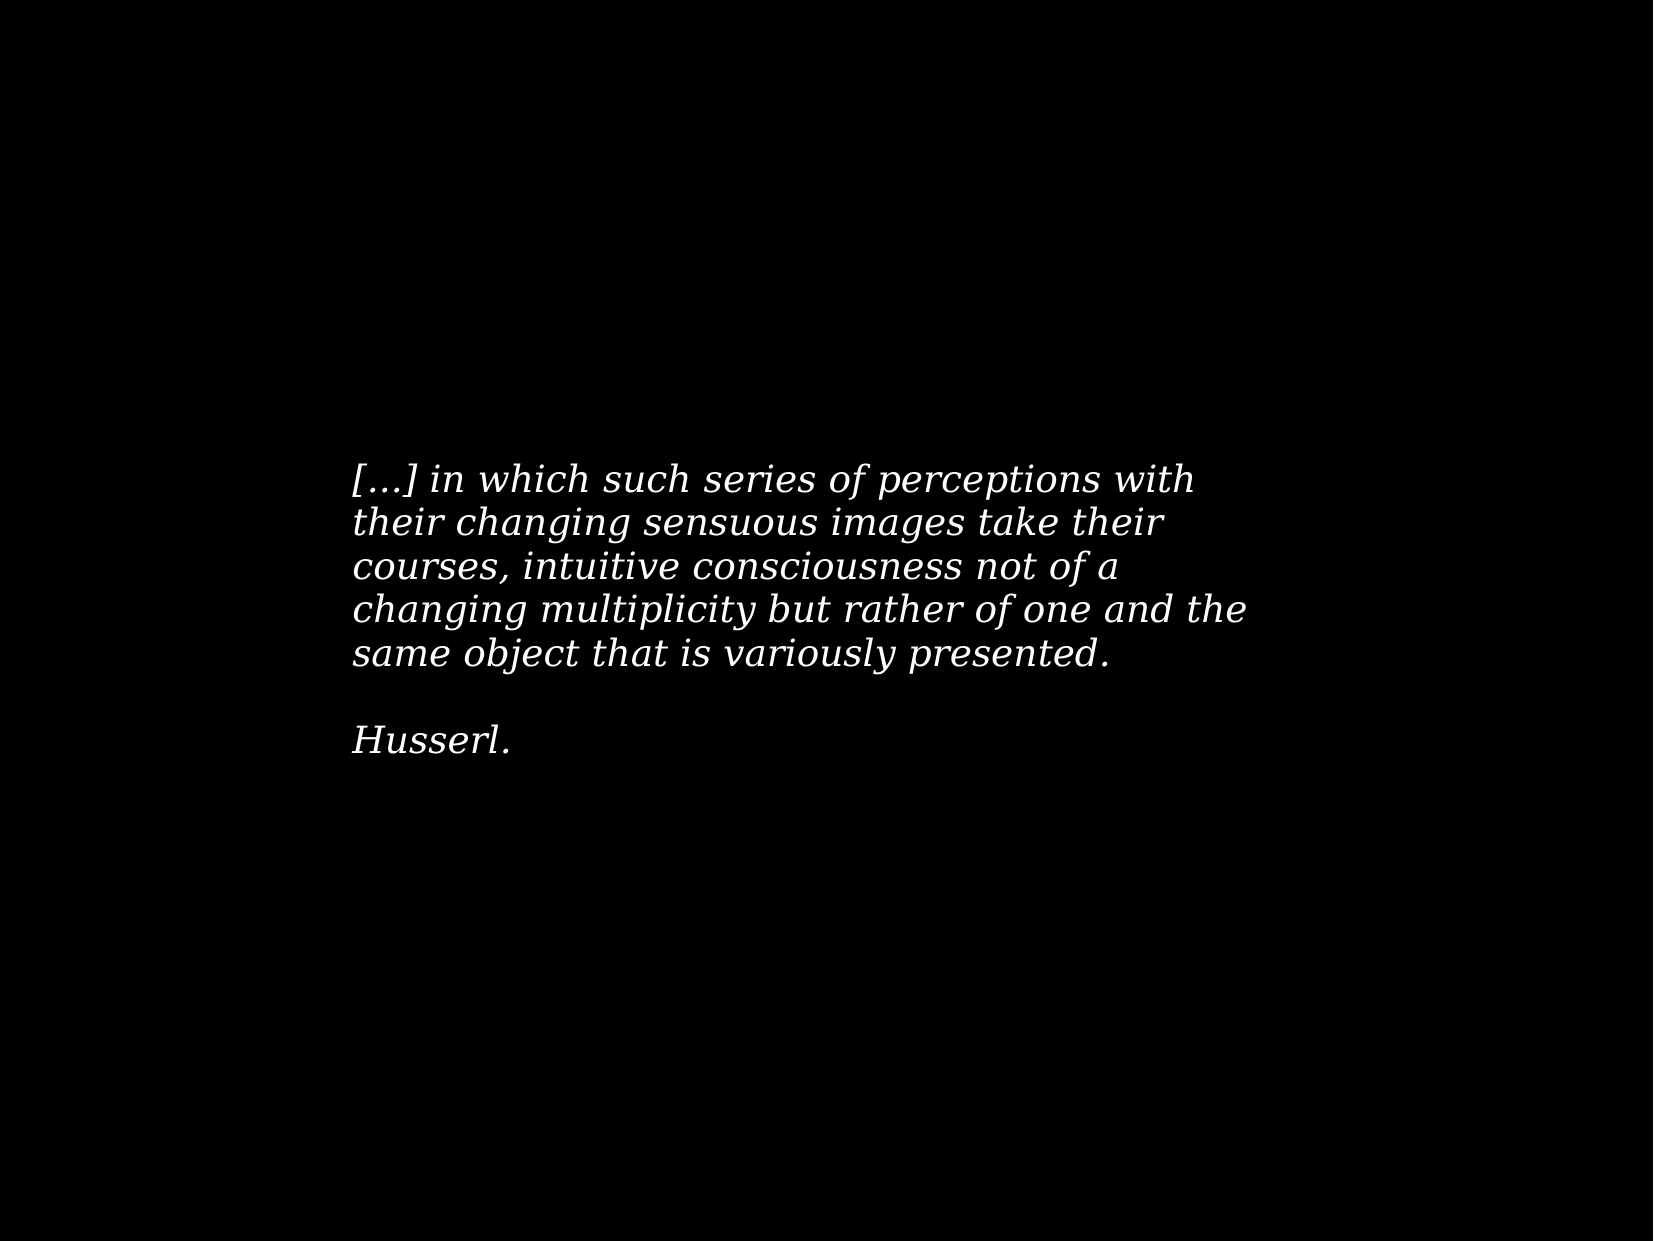

[...] in which such series of perceptions with their changing sensuous images take their courses, intuitive consciousness not of a changing multiplicity but rather of one and the same object that is variously presented.
Husserl.